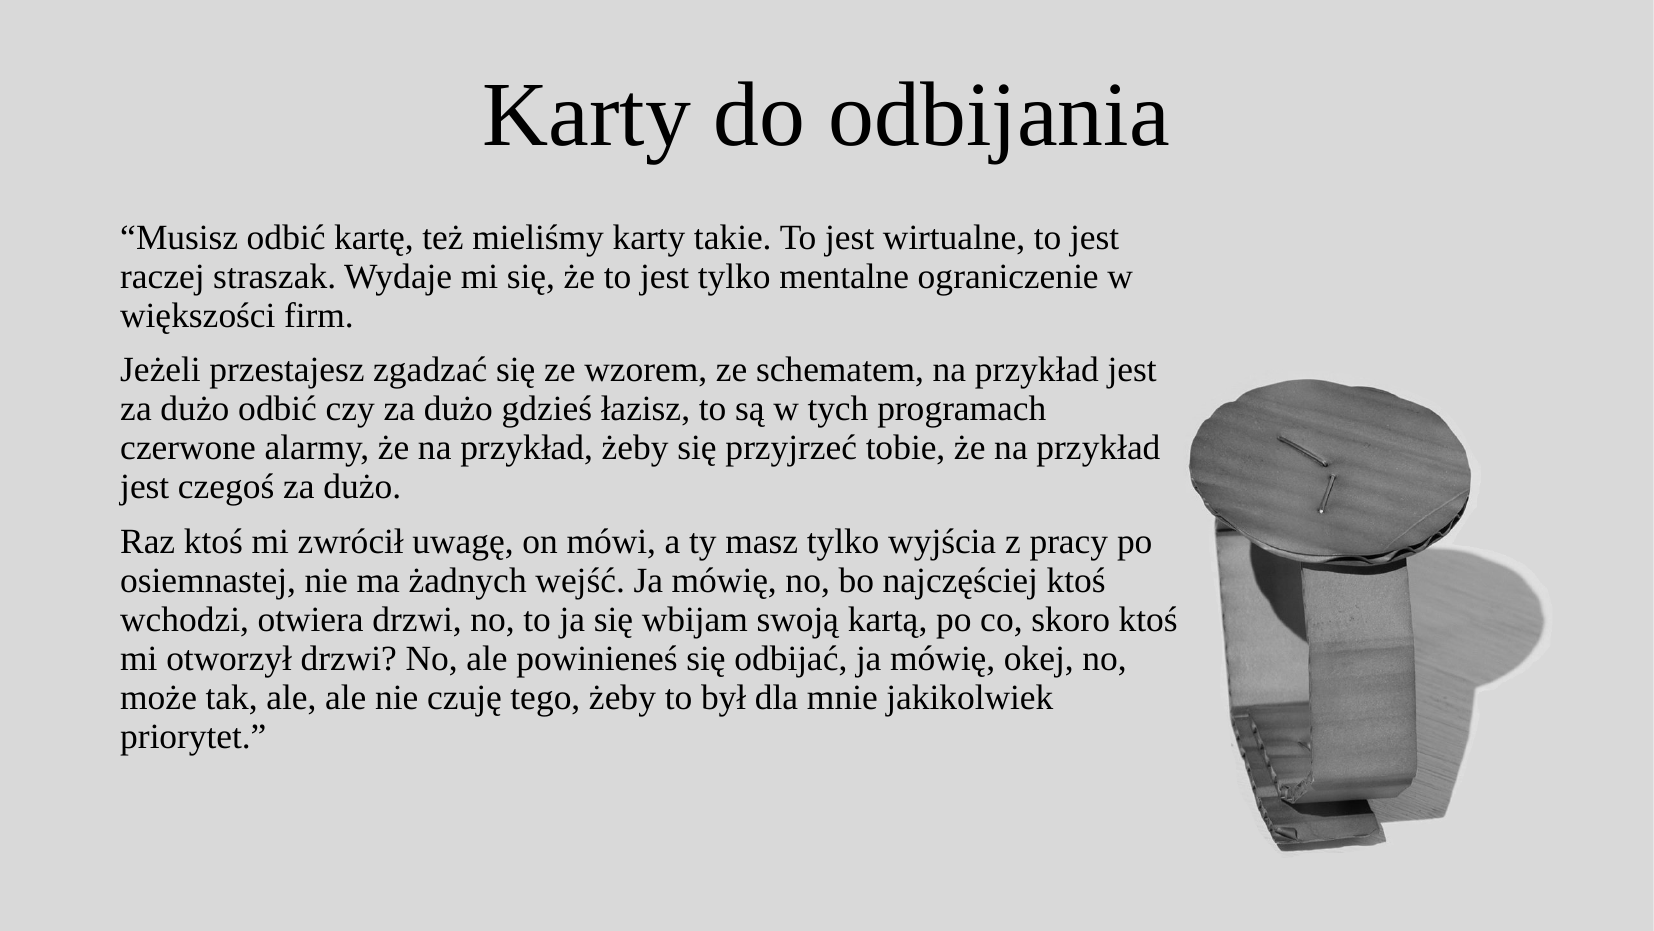

# Karty do odbijania
“Musisz odbić kartę, też mieliśmy karty takie. To jest wirtualne, to jest raczej straszak. Wydaje mi się, że to jest tylko mentalne ograniczenie w większości firm.
Jeżeli przestajesz zgadzać się ze wzorem, ze schematem, na przykład jest za dużo odbić czy za dużo gdzieś łazisz, to są w tych programach czerwone alarmy, że na przykład, żeby się przyjrzeć tobie, że na przykład jest czegoś za dużo.
Raz ktoś mi zwrócił uwagę, on mówi, a ty masz tylko wyjścia z pracy po osiemnastej, nie ma żadnych wejść. Ja mówię, no, bo najczęściej ktoś wchodzi, otwiera drzwi, no, to ja się wbijam swoją kartą, po co, skoro ktoś mi otworzył drzwi? No, ale powinieneś się odbijać, ja mówię, okej, no, może tak, ale, ale nie czuję tego, żeby to był dla mnie jakikolwiek priorytet.”